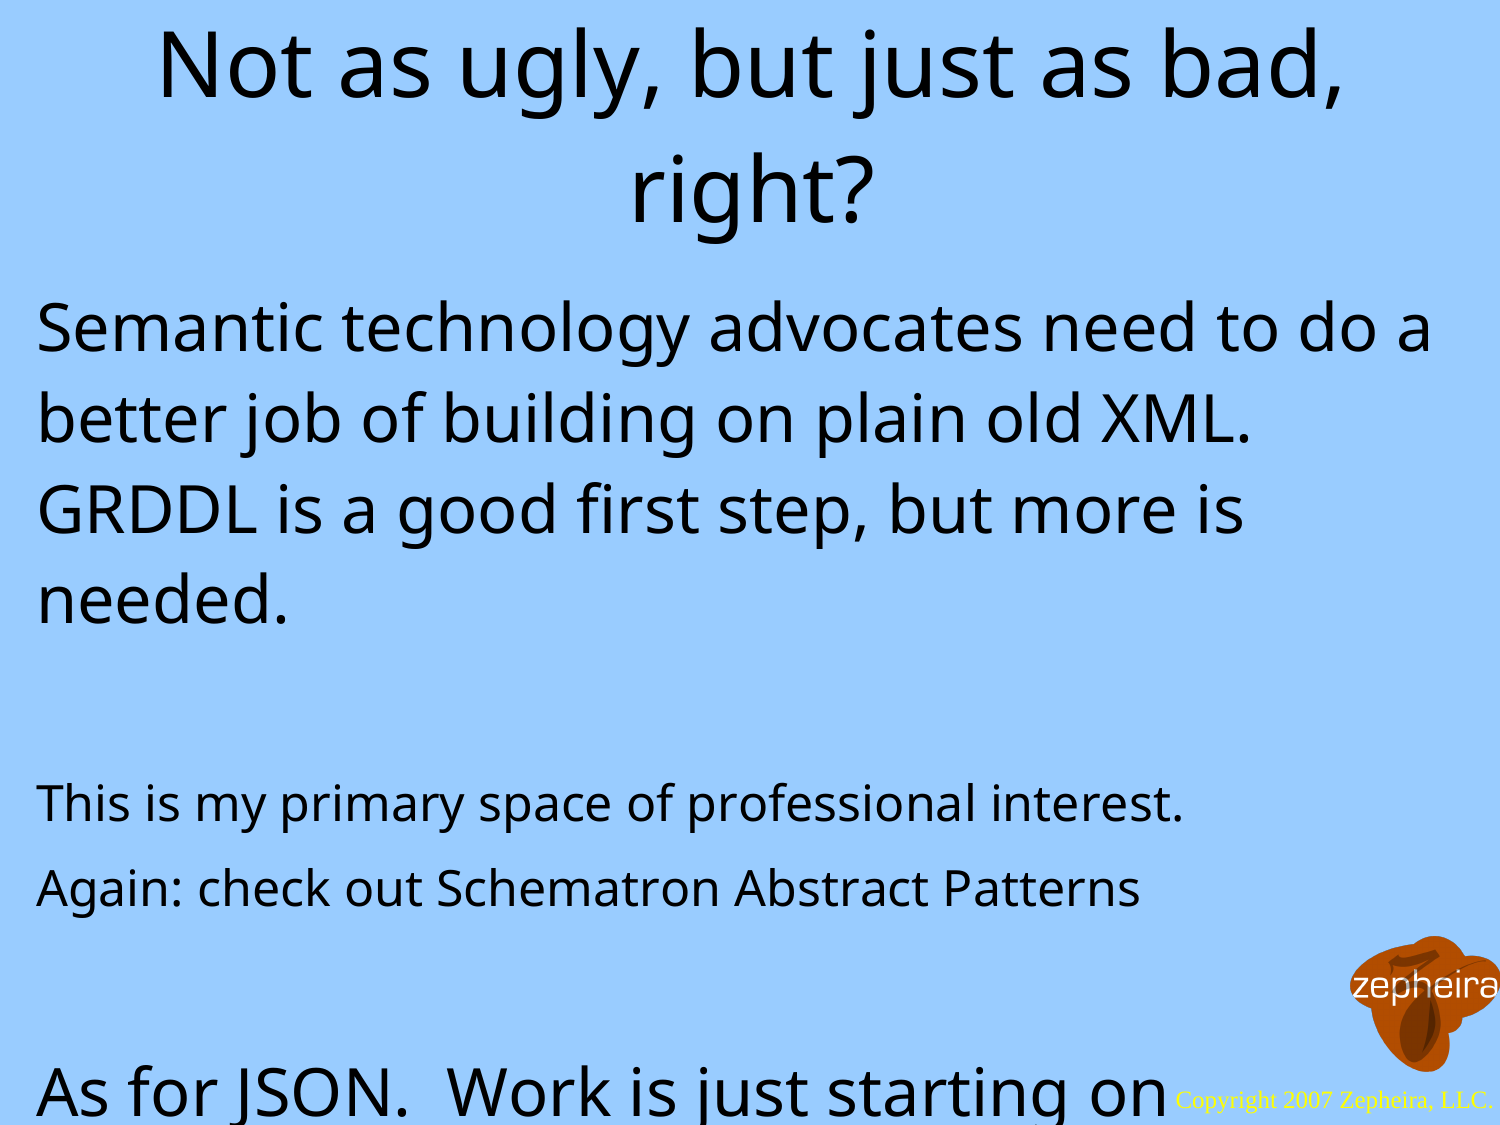

# Not as ugly, but just as bad, right?
Semantic technology advocates need to do a better job of building on plain old XML. GRDDL is a good first step, but more is needed.
This is my primary space of professional interest.
Again: check out Schematron Abstract Patterns
As for JSON. Work is just starting on schemata and such, but they can build on XML lessons